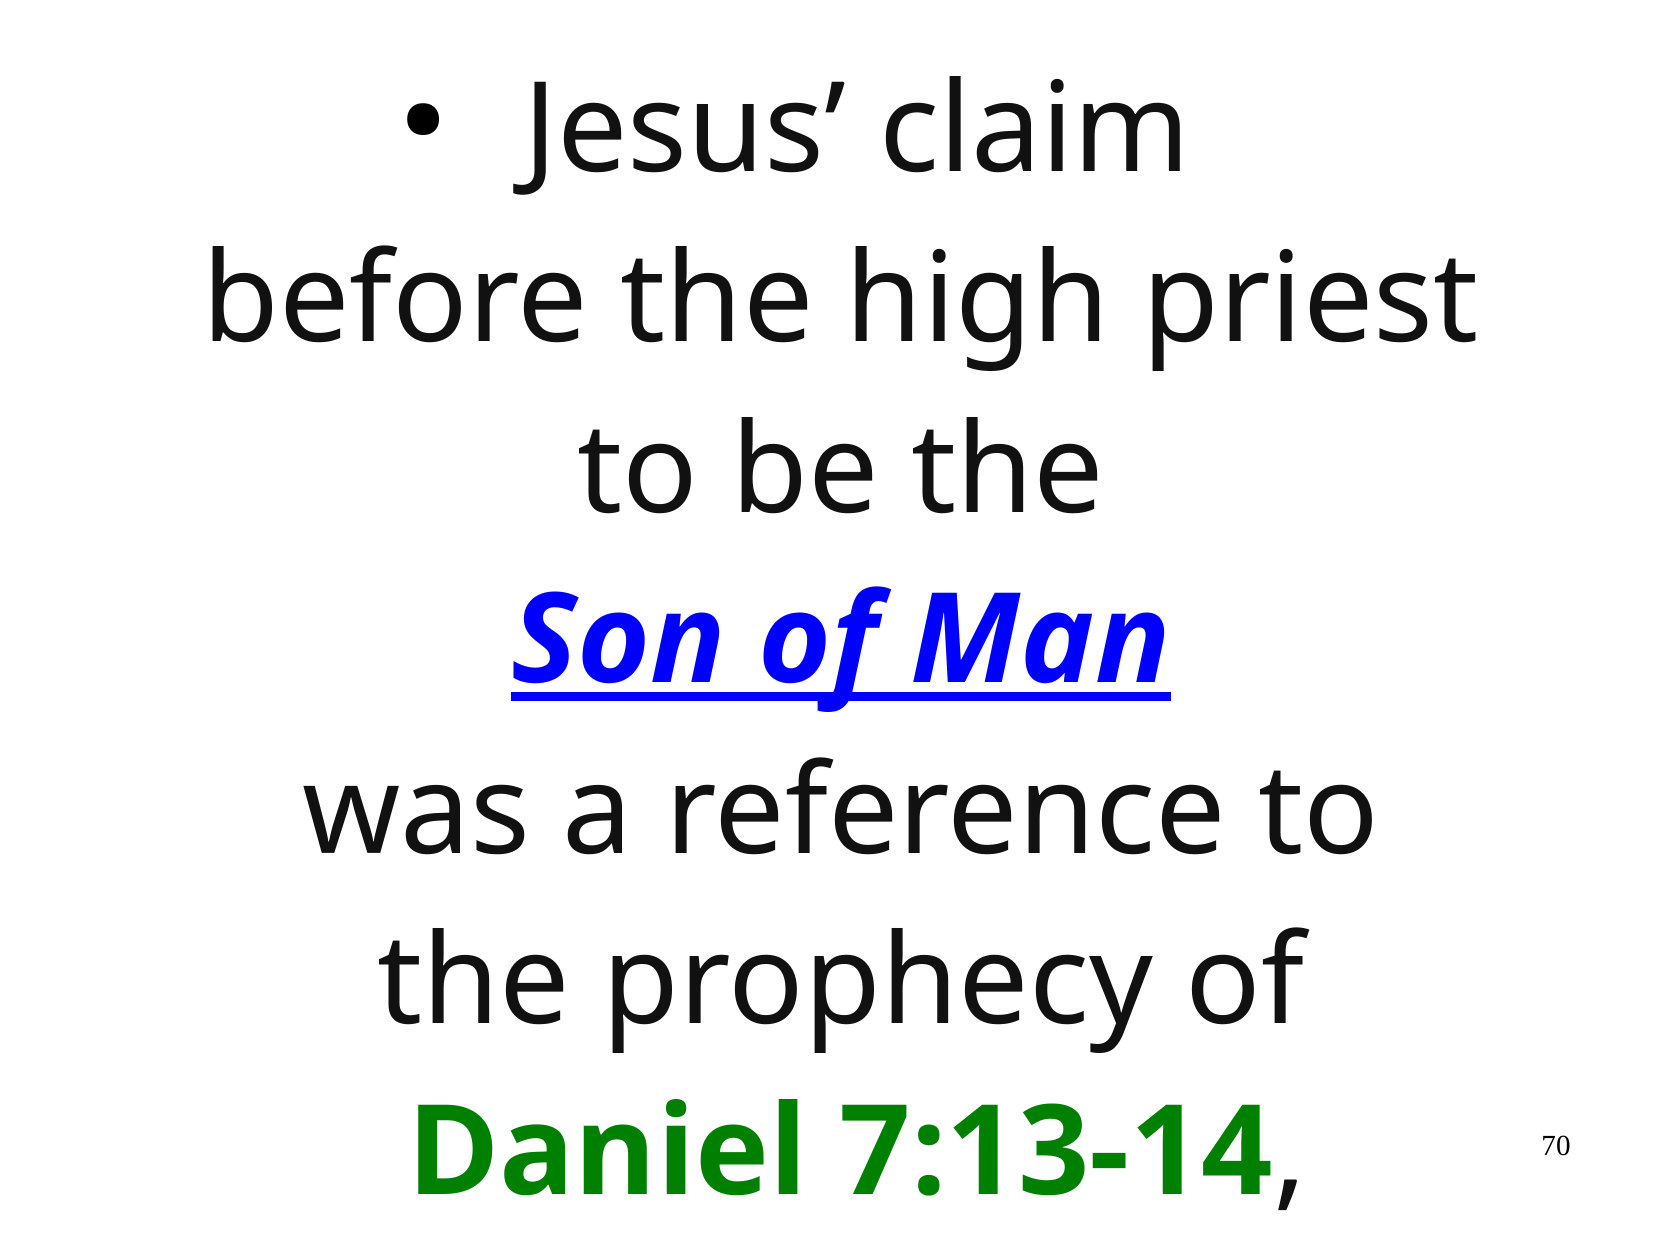

# Jesus’ claim before the high priest to be the Son of Man was a reference to the prophecy of  Daniel 7:13-14,
70